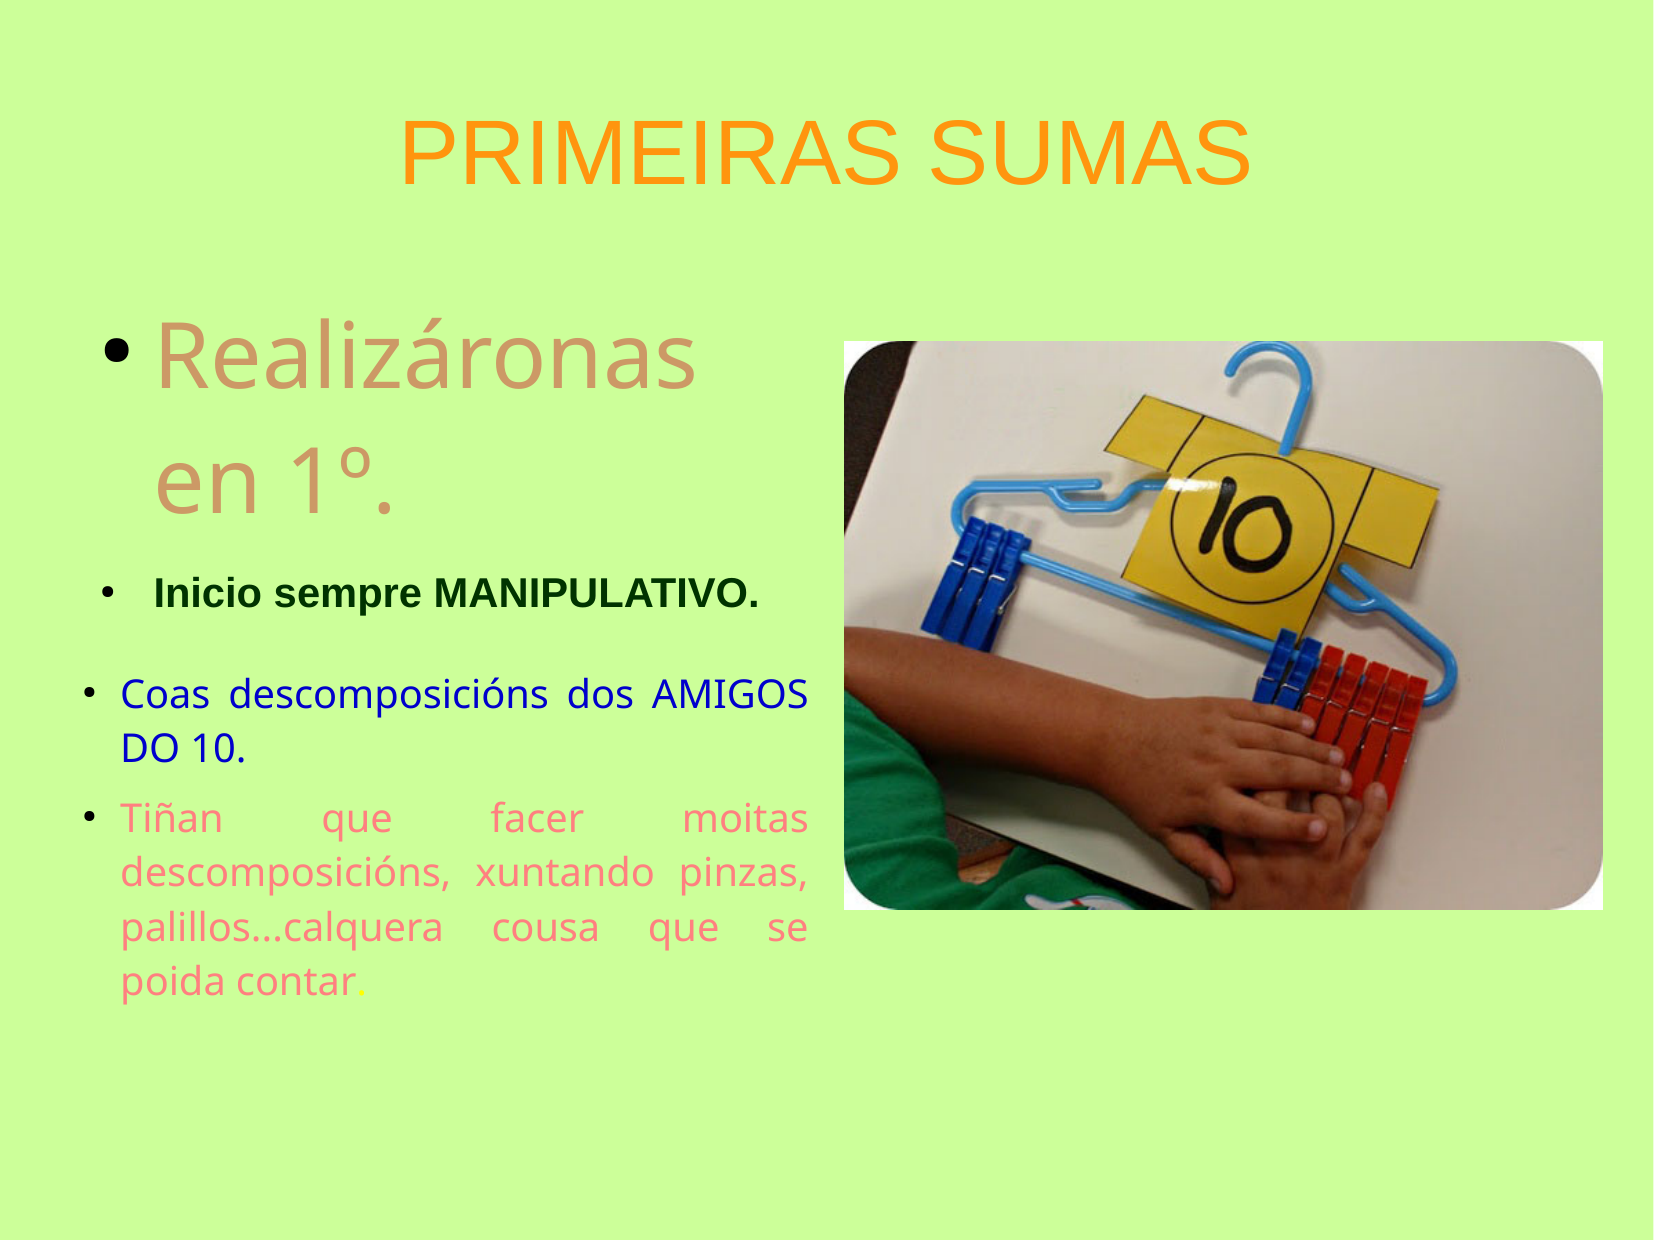

# PRIMEIRAS SUMAS
Realizáronas en 1º.
Inicio sempre MANIPULATIVO.
Coas descomposicións dos AMIGOS DO 10.
Tiñan que facer moitas descomposicións, xuntando pinzas, palillos...calquera cousa que se poida contar.